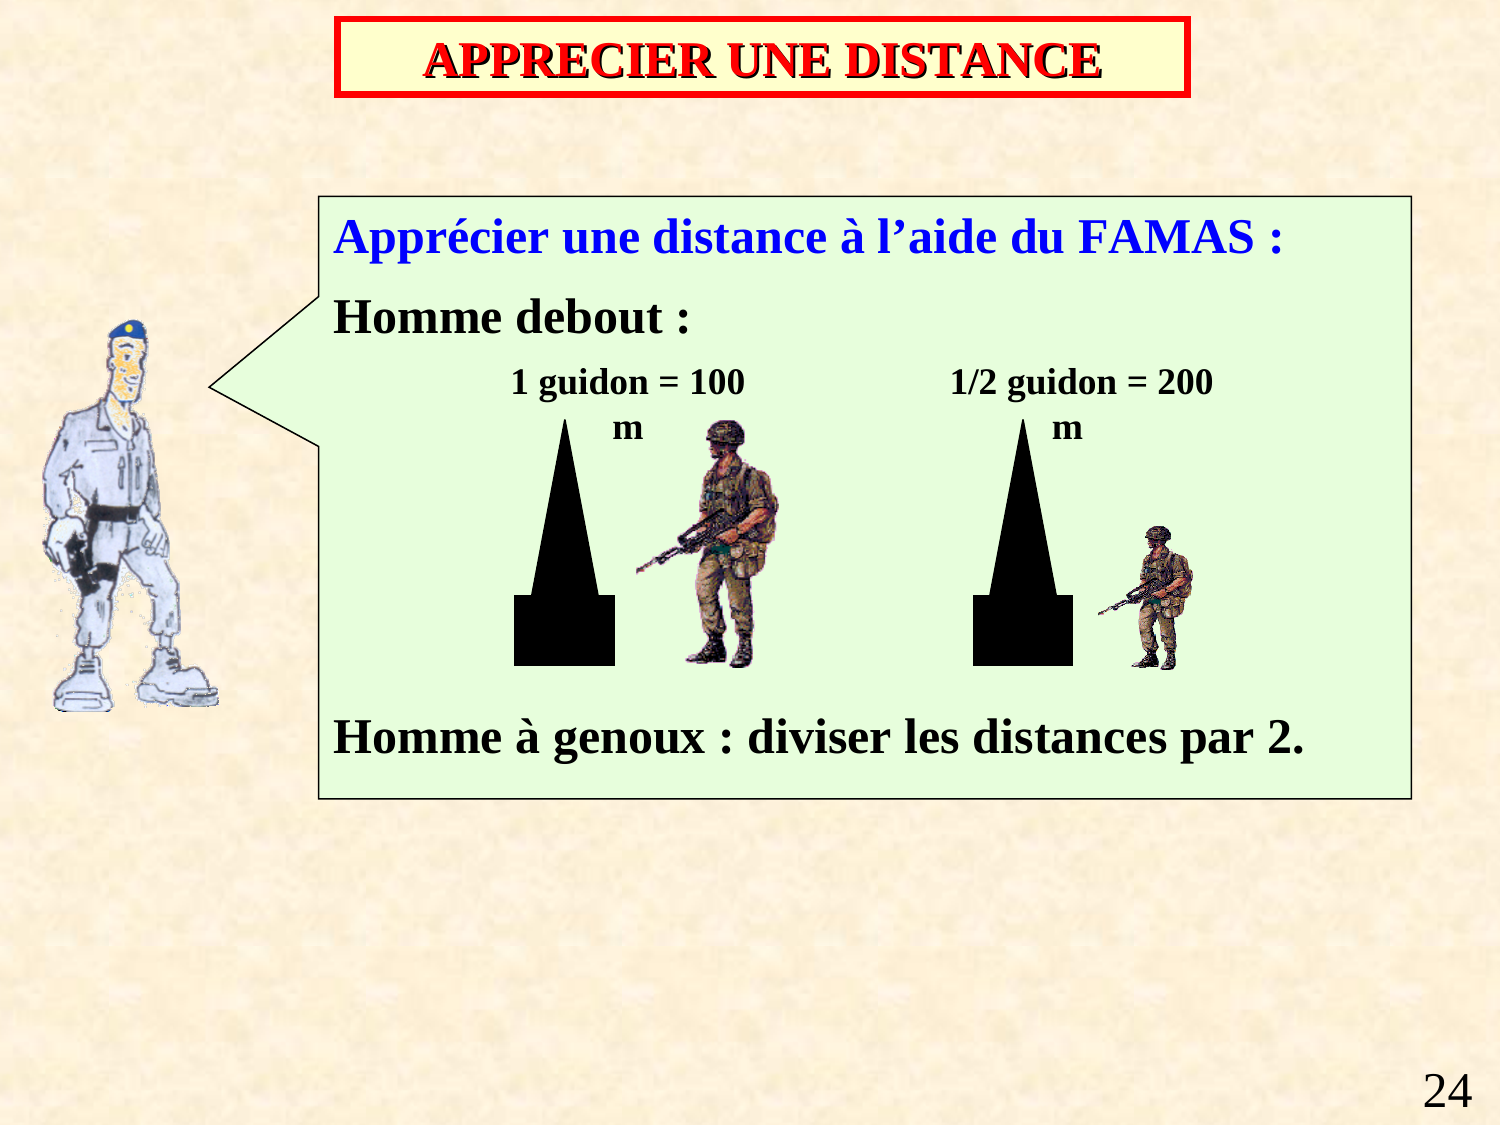

APPRECIER UNE DISTANCE
Apprécier une distance à l’aide du FAMAS :
Homme debout :
Homme à genoux : diviser les distances par 2.
1 guidon = 100 m
 1/2 guidon = 200 m
24